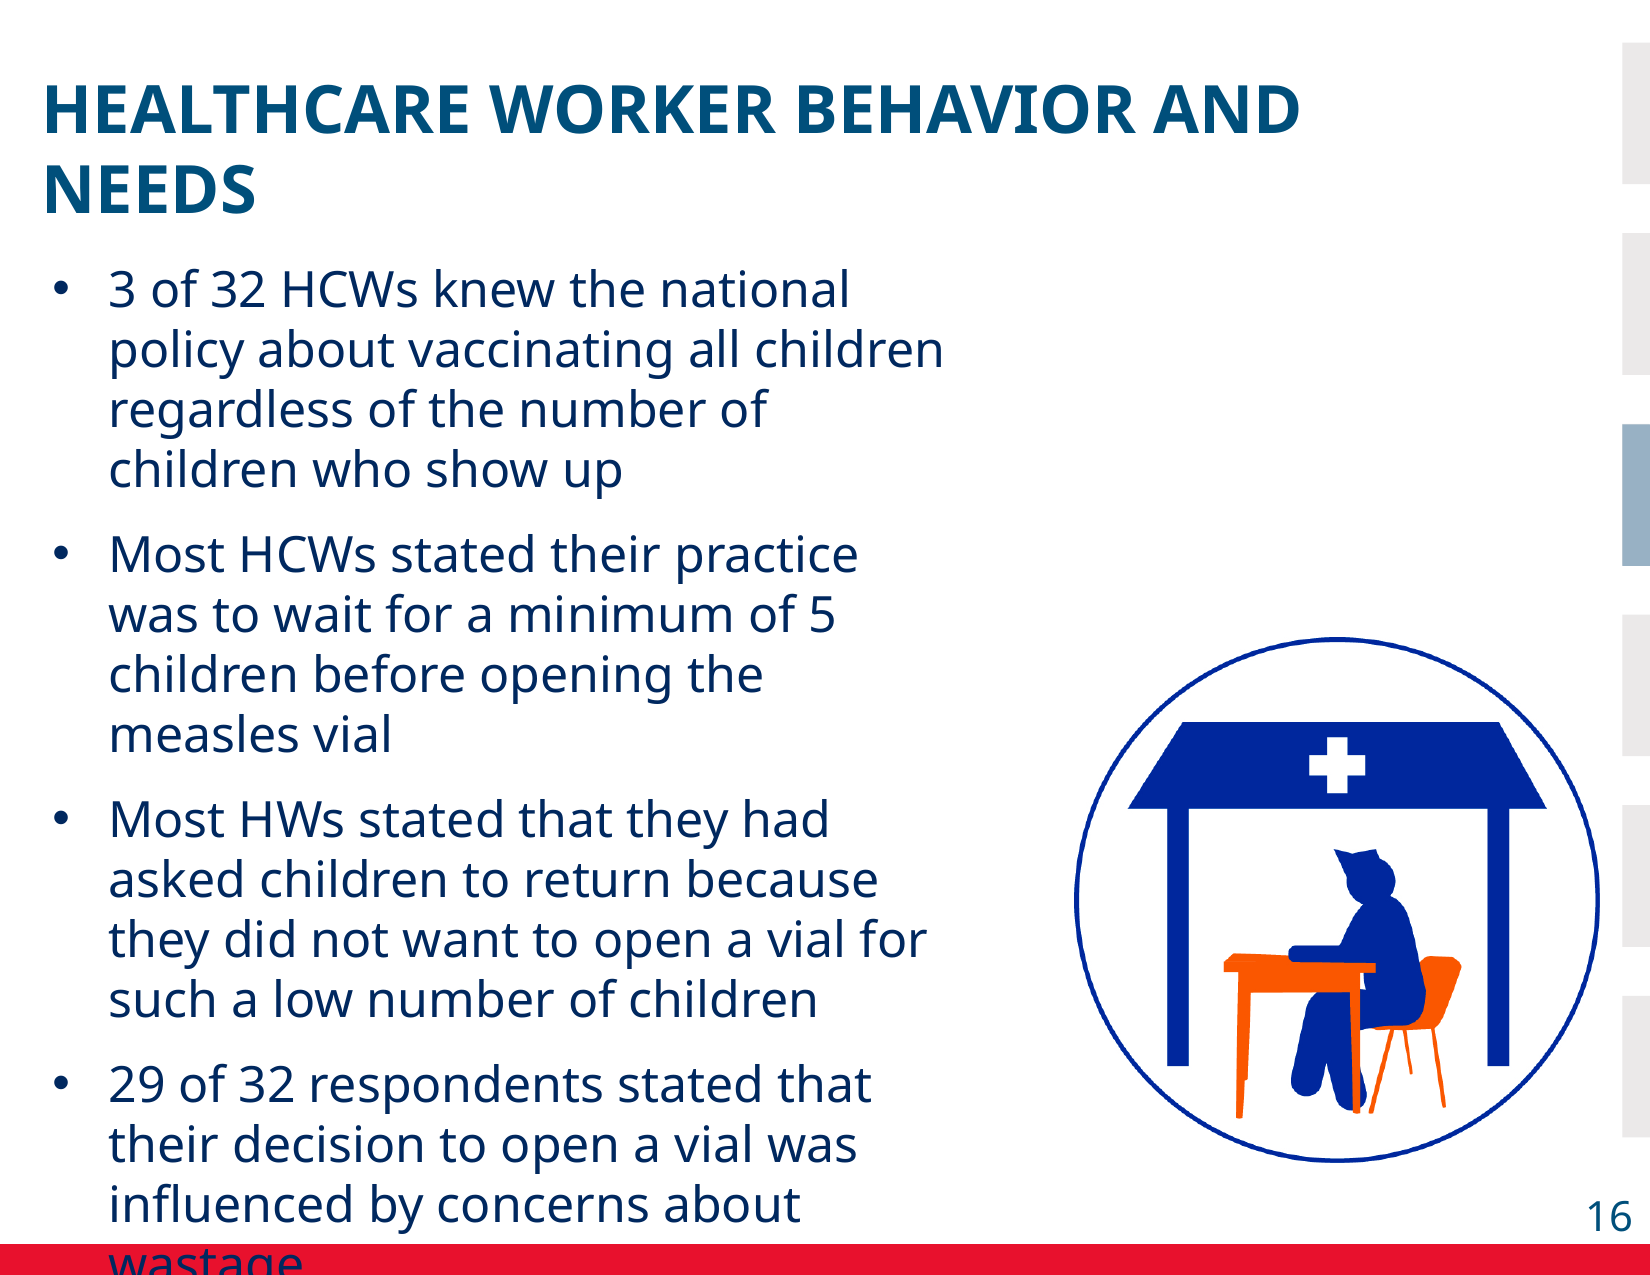

# HEALTHCARE WORKER BEHAVIOR AND NEEDS
3 of 32 HCWs knew the national policy about vaccinating all children regardless of the number of children who show up
Most HCWs stated their practice was to wait for a minimum of 5 children before opening the measles vial
Most HWs stated that they had asked children to return because they did not want to open a vial for such a low number of children
29 of 32 respondents stated that their decision to open a vial was influenced by concerns about wastage